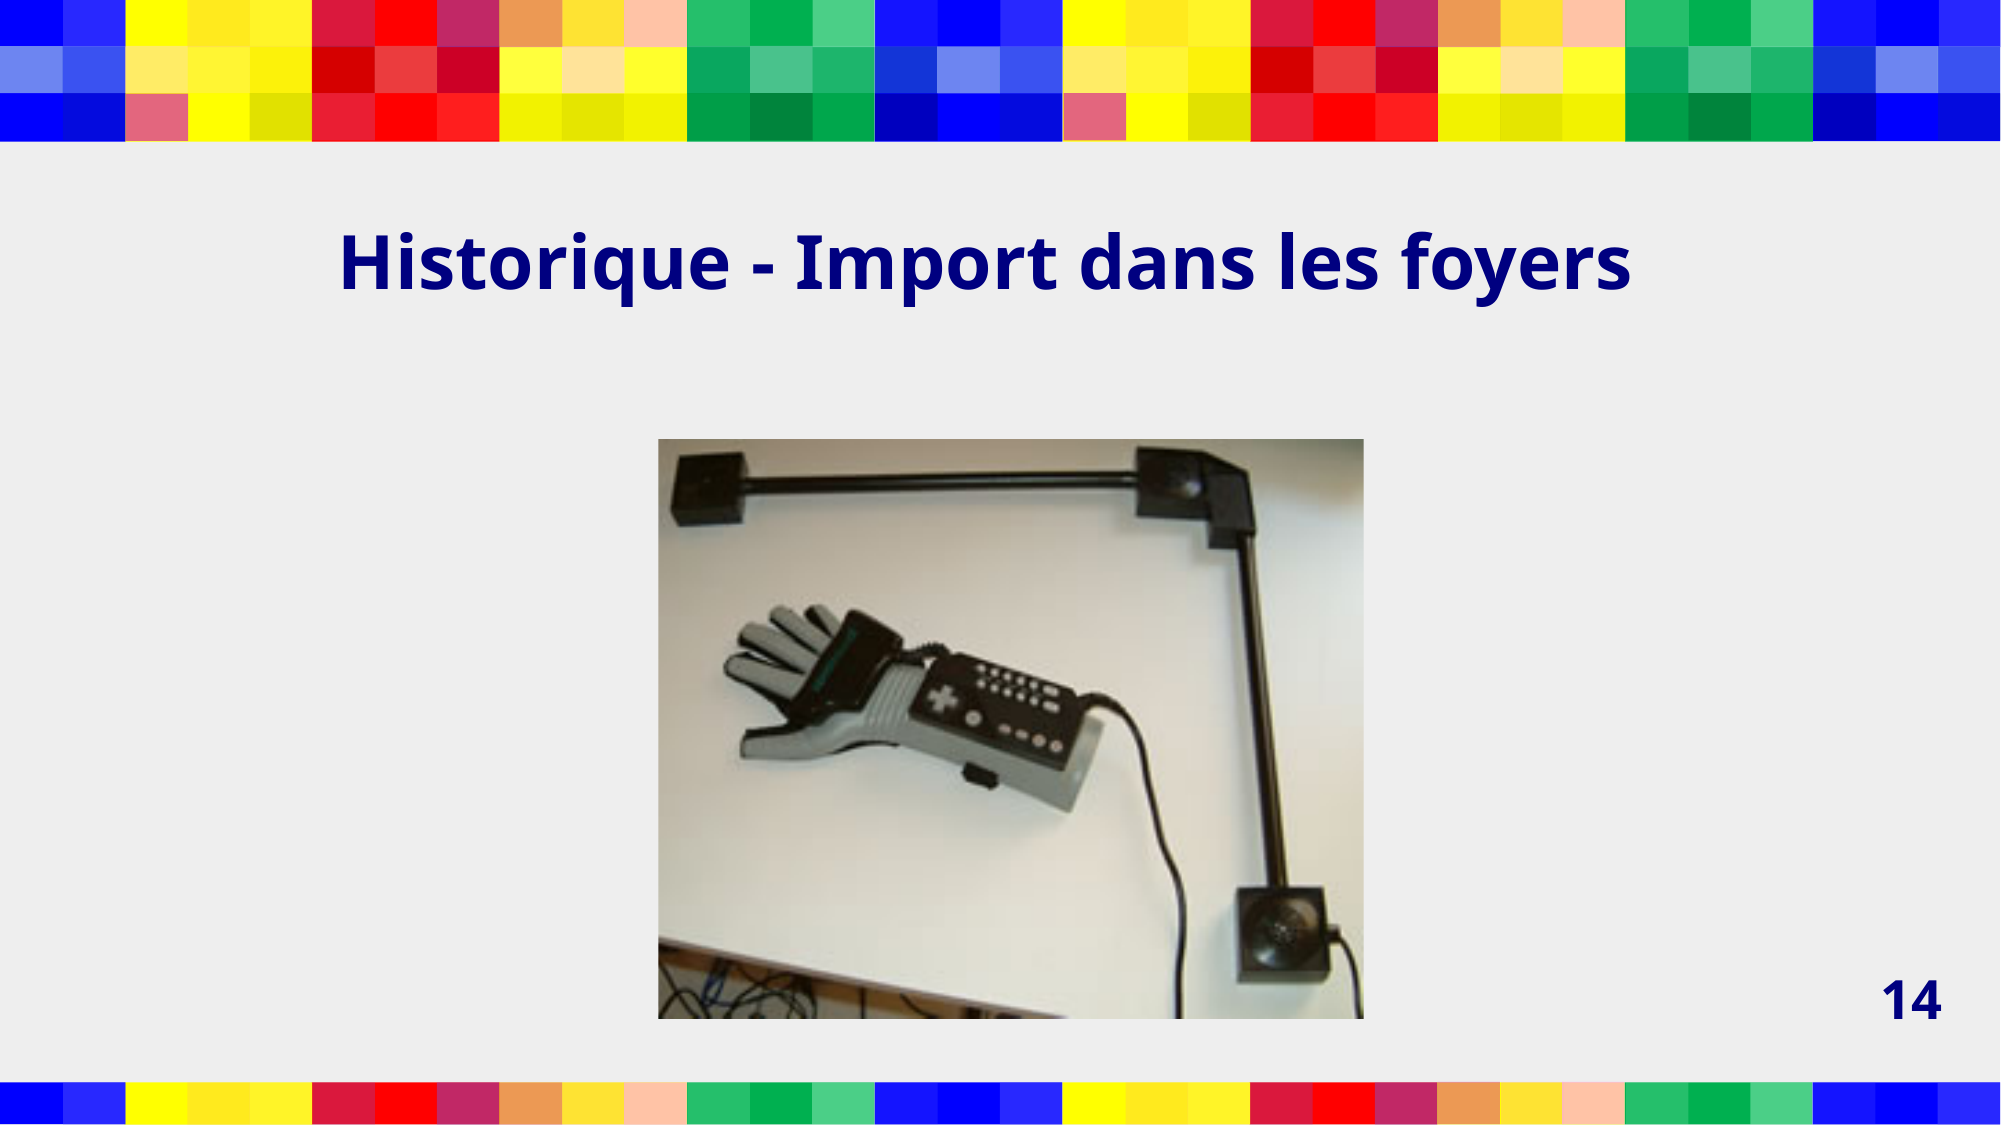

Historique - Import dans les foyers
# - Power Glove (1989)
14